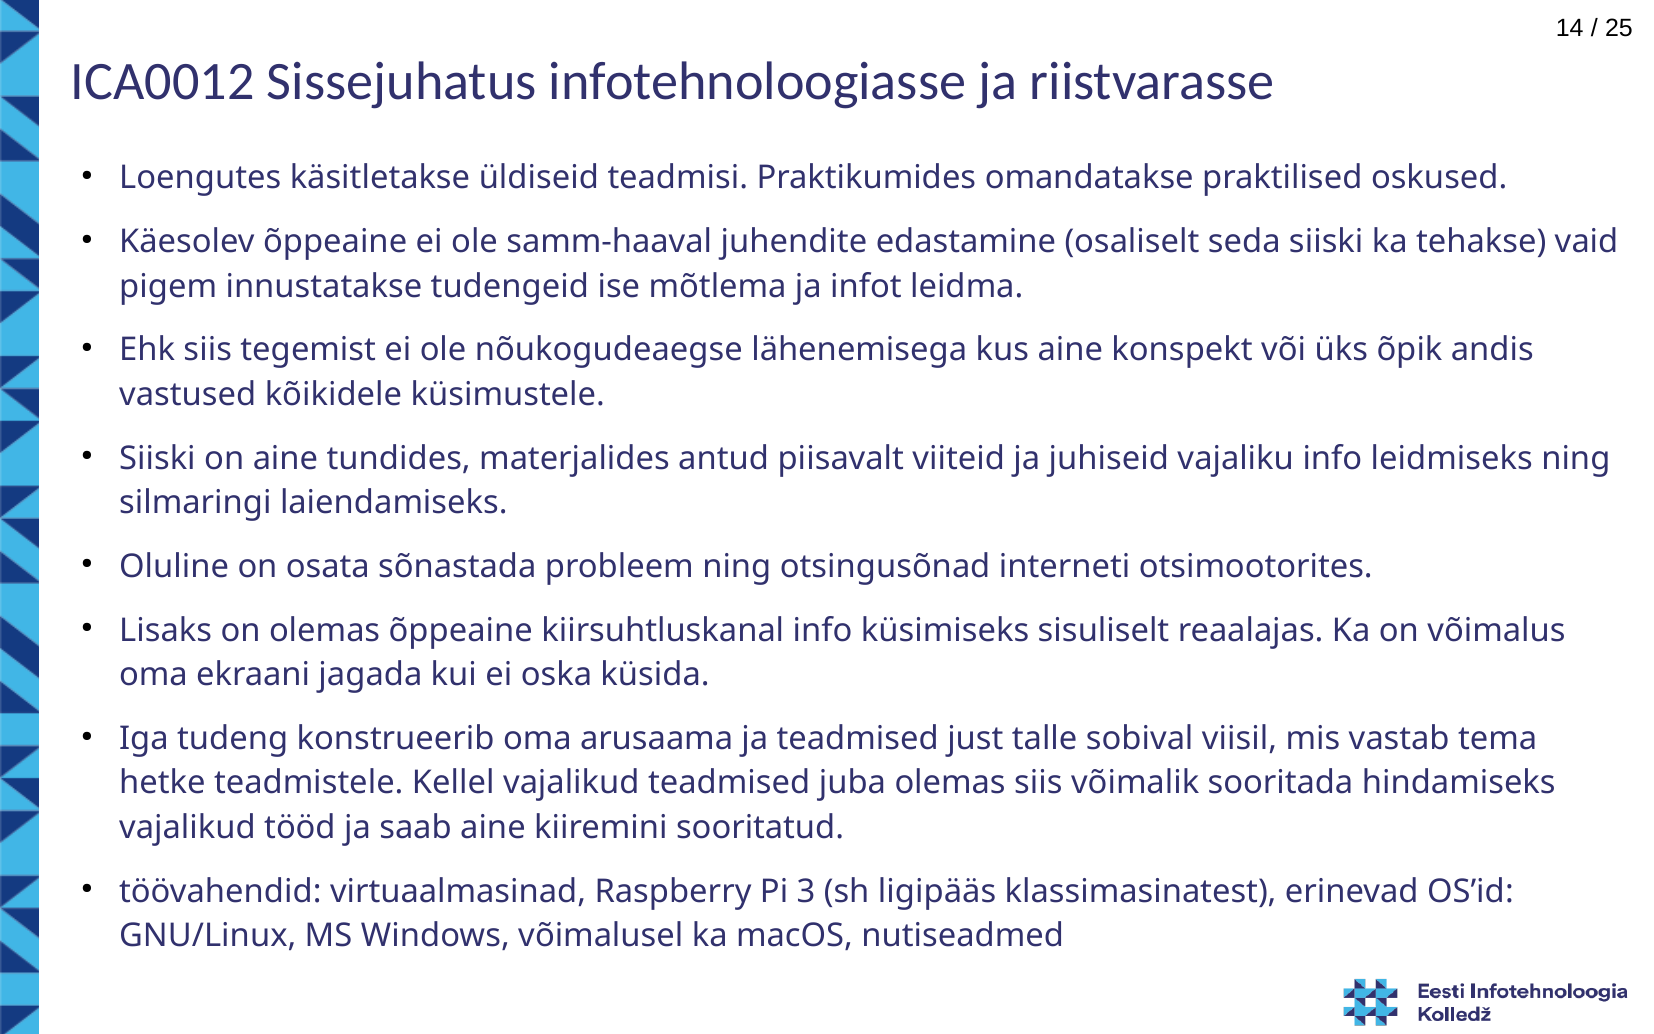

# ICA0012 Sissejuhatus infotehnoloogiasse ja riistvarasse
Loengutes käsitletakse üldiseid teadmisi. Praktikumides omandatakse praktilised oskused.
Käesolev õppeaine ei ole samm-haaval juhendite edastamine (osaliselt seda siiski ka tehakse) vaid pigem innustatakse tudengeid ise mõtlema ja infot leidma.
Ehk siis tegemist ei ole nõukogudeaegse lähenemisega kus aine konspekt või üks õpik andis vastused kõikidele küsimustele.
Siiski on aine tundides, materjalides antud piisavalt viiteid ja juhiseid vajaliku info leidmiseks ning silmaringi laiendamiseks.
Oluline on osata sõnastada probleem ning otsingusõnad interneti otsimootorites.
Lisaks on olemas õppeaine kiirsuhtluskanal info küsimiseks sisuliselt reaalajas. Ka on võimalus oma ekraani jagada kui ei oska küsida.
Iga tudeng konstrueerib oma arusaama ja teadmised just talle sobival viisil, mis vastab tema hetke teadmistele. Kellel vajalikud teadmised juba olemas siis võimalik sooritada hindamiseks vajalikud tööd ja saab aine kiiremini sooritatud.
töövahendid: virtuaalmasinad, Raspberry Pi 3 (sh ligipääs klassimasinatest), erinevad OS’id: GNU/Linux, MS Windows, võimalusel ka macOS, nutiseadmed